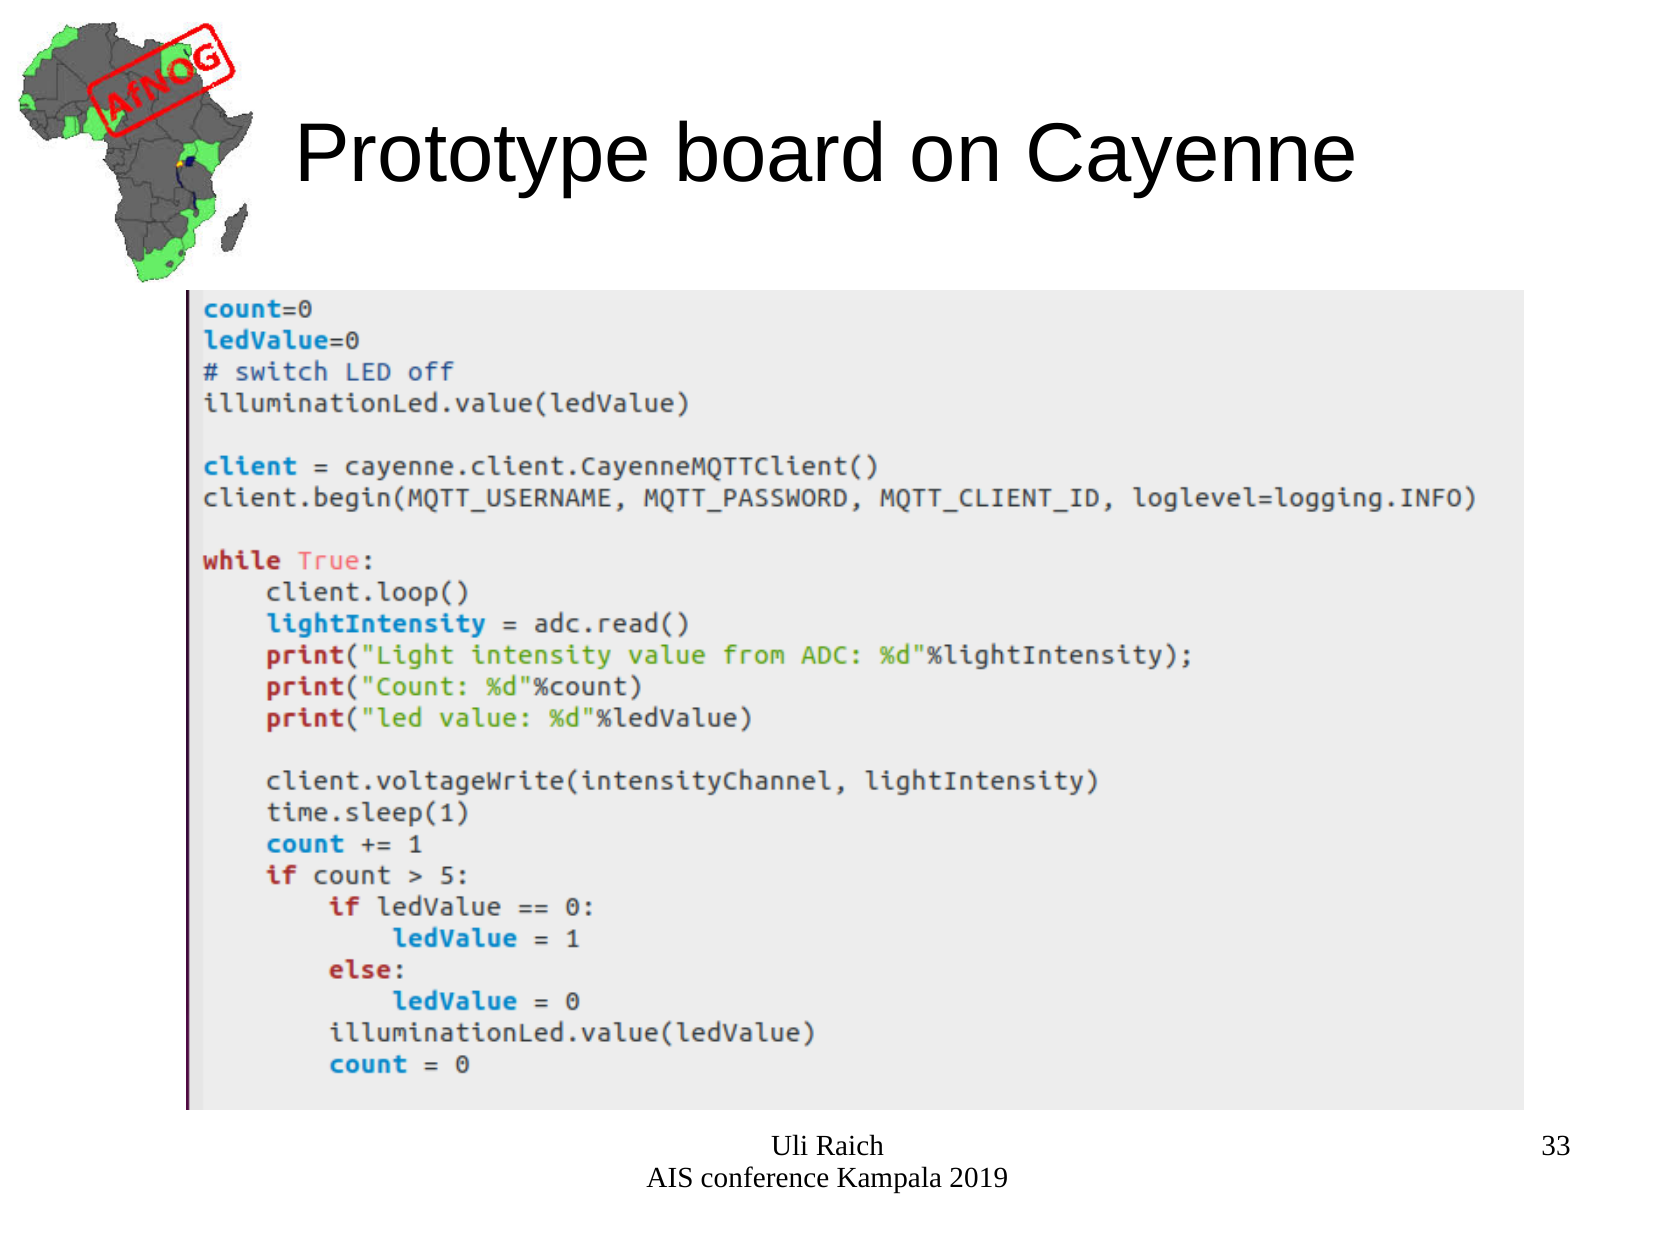

# Prototype board on Cayenne
Uli Raich AIS conference Kampala 2019
33